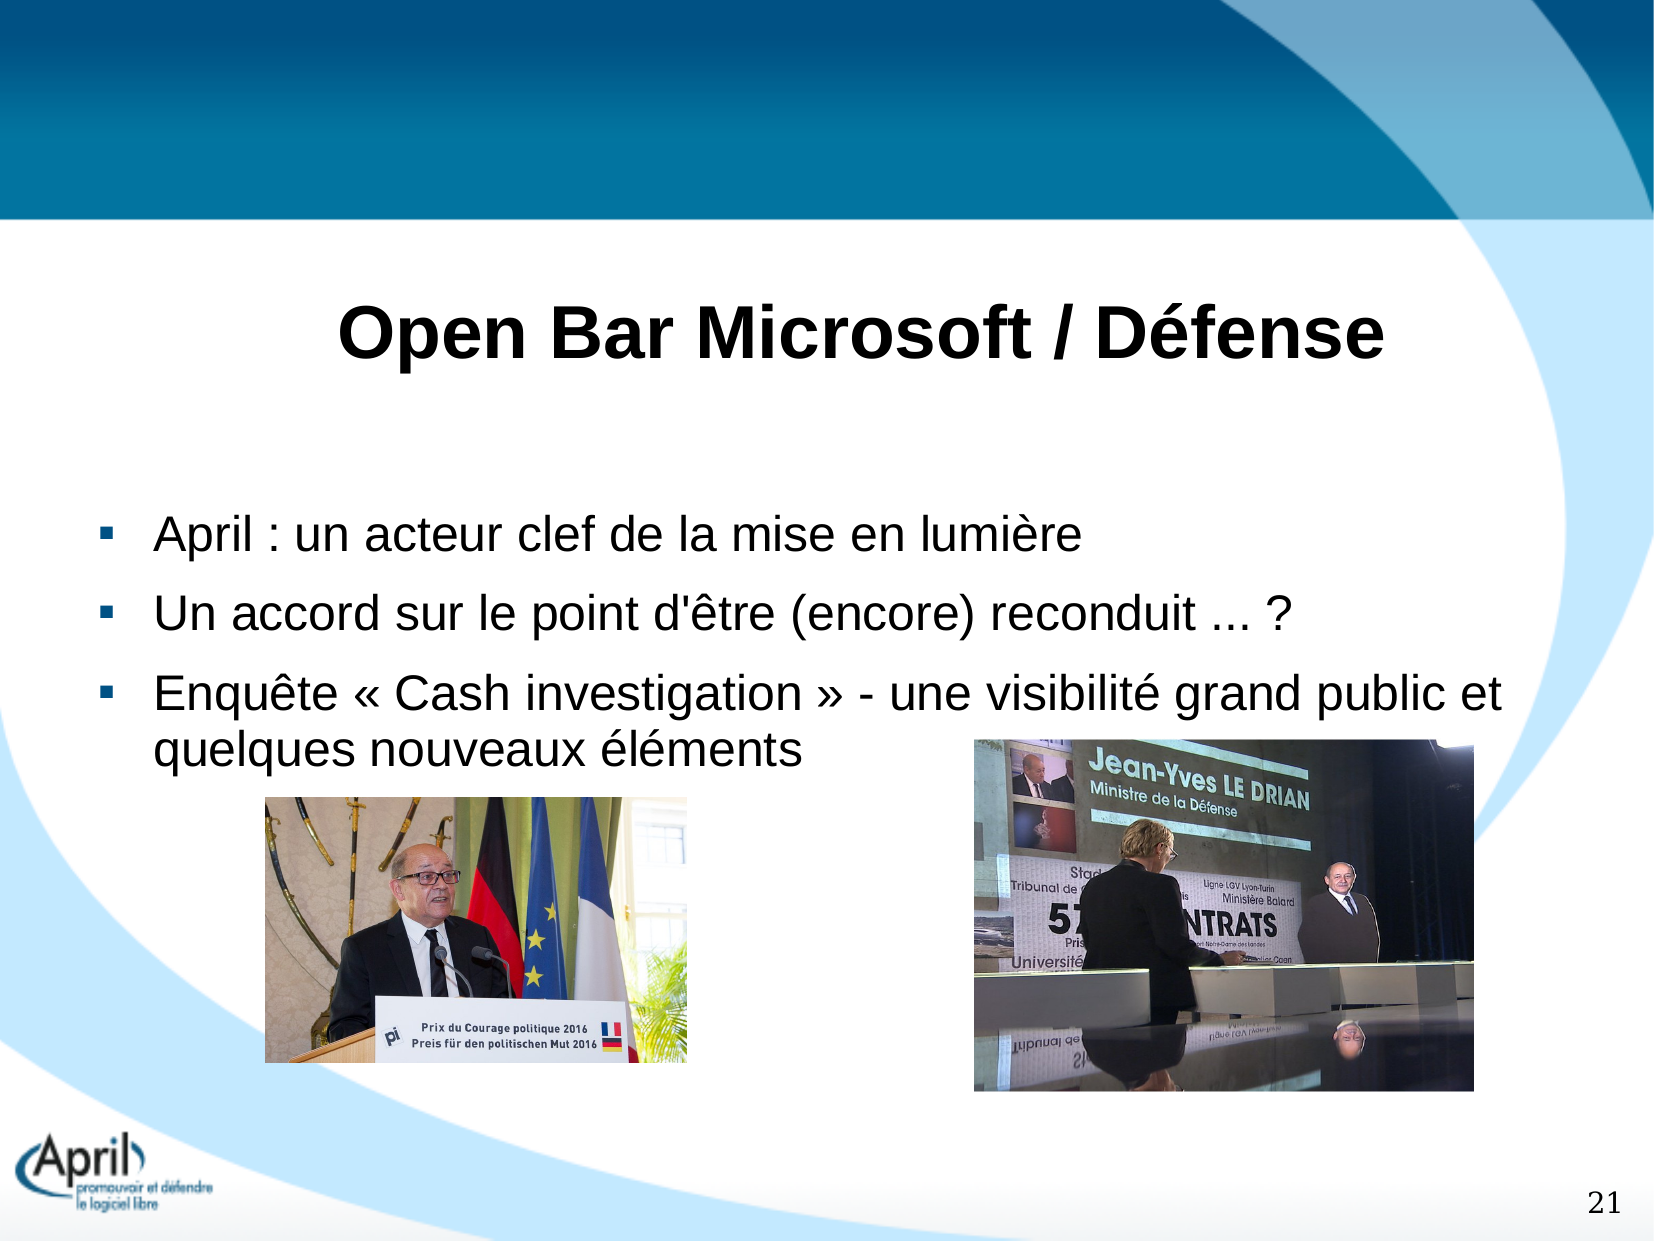

#
Open Bar Microsoft / Défense
April : un acteur clef de la mise en lumière
Un accord sur le point d'être (encore) reconduit ... ?
Enquête « Cash investigation » - une visibilité grand public et quelques nouveaux éléments
21